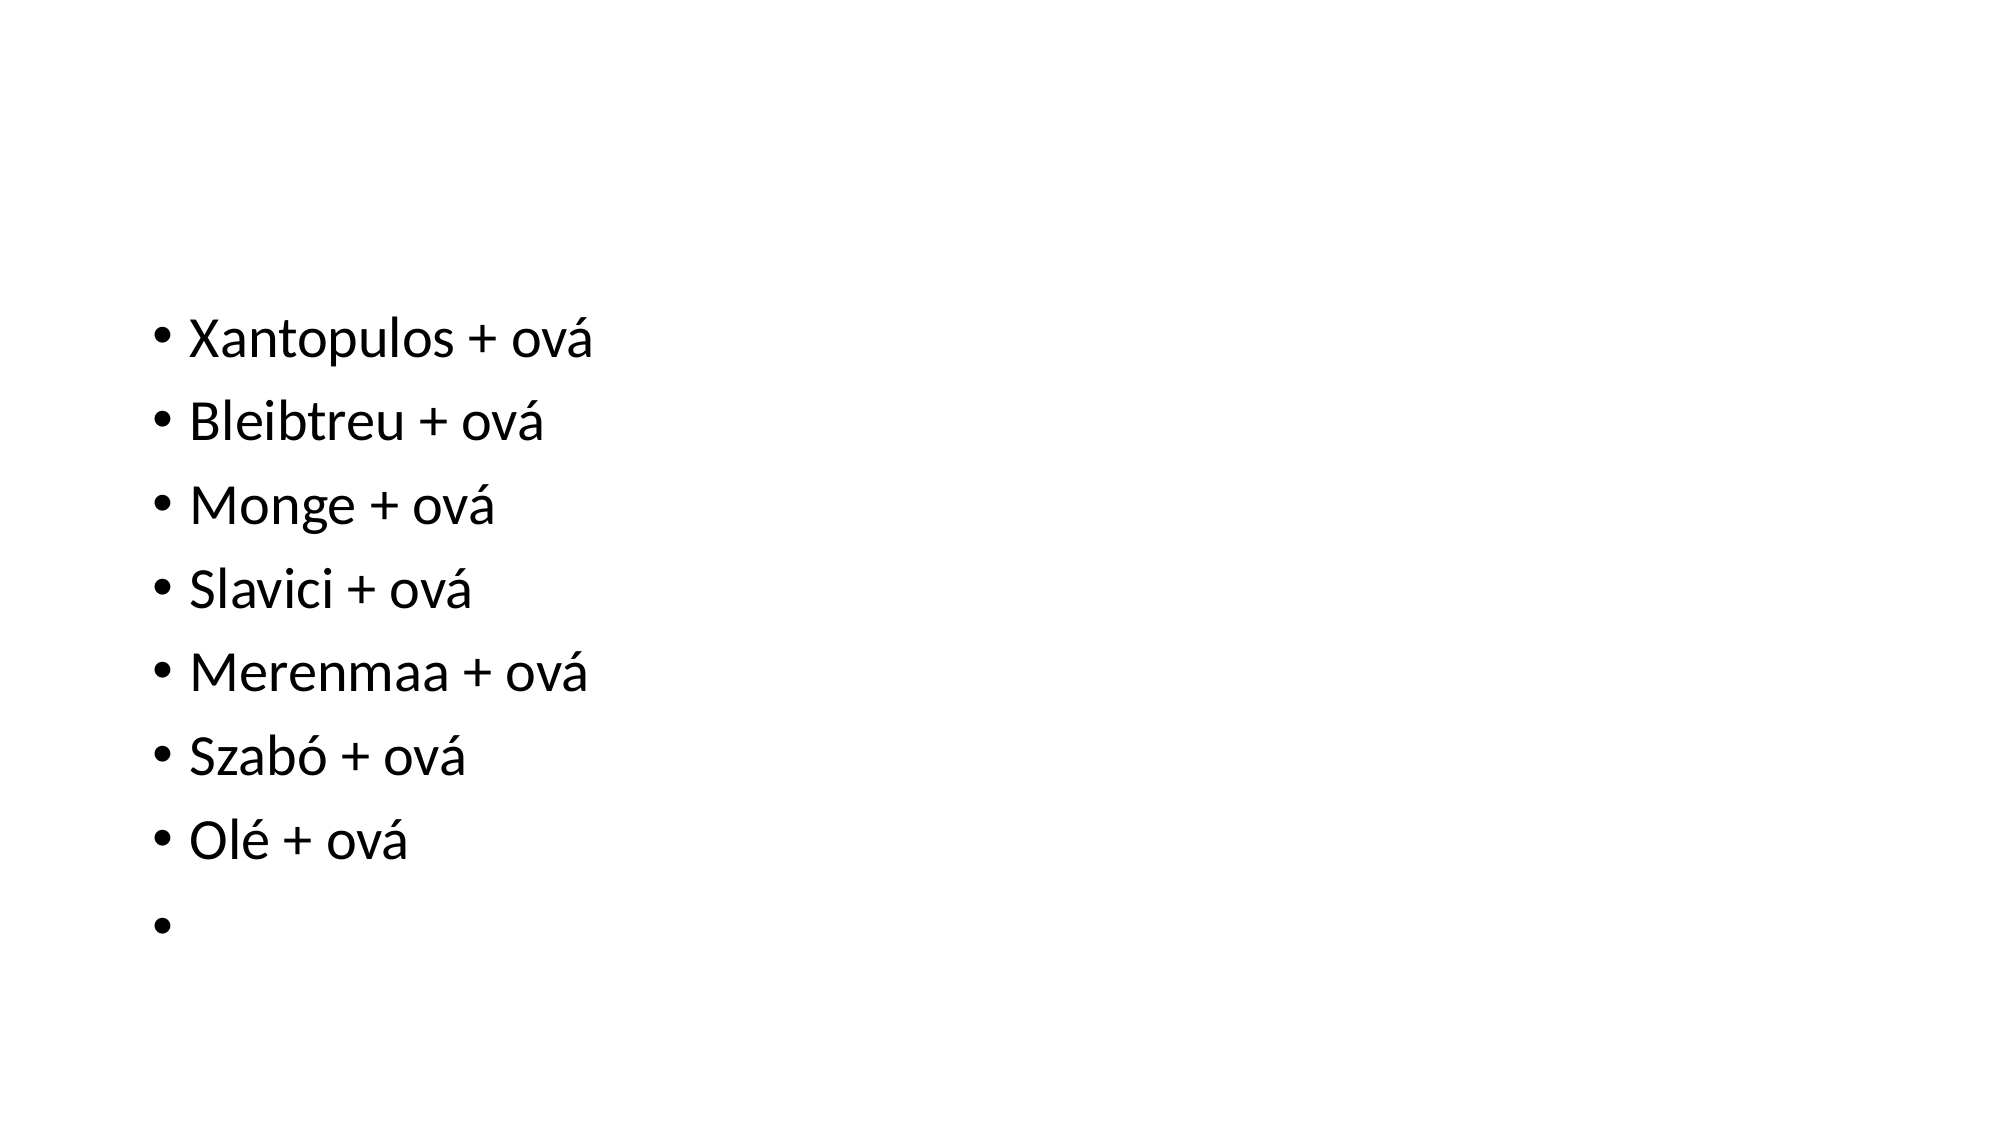

#
Xantopulos + ová
Bleibtreu + ová
Monge + ová
Slavici + ová
Merenmaa + ová
Szabó + ová
Olé + ová